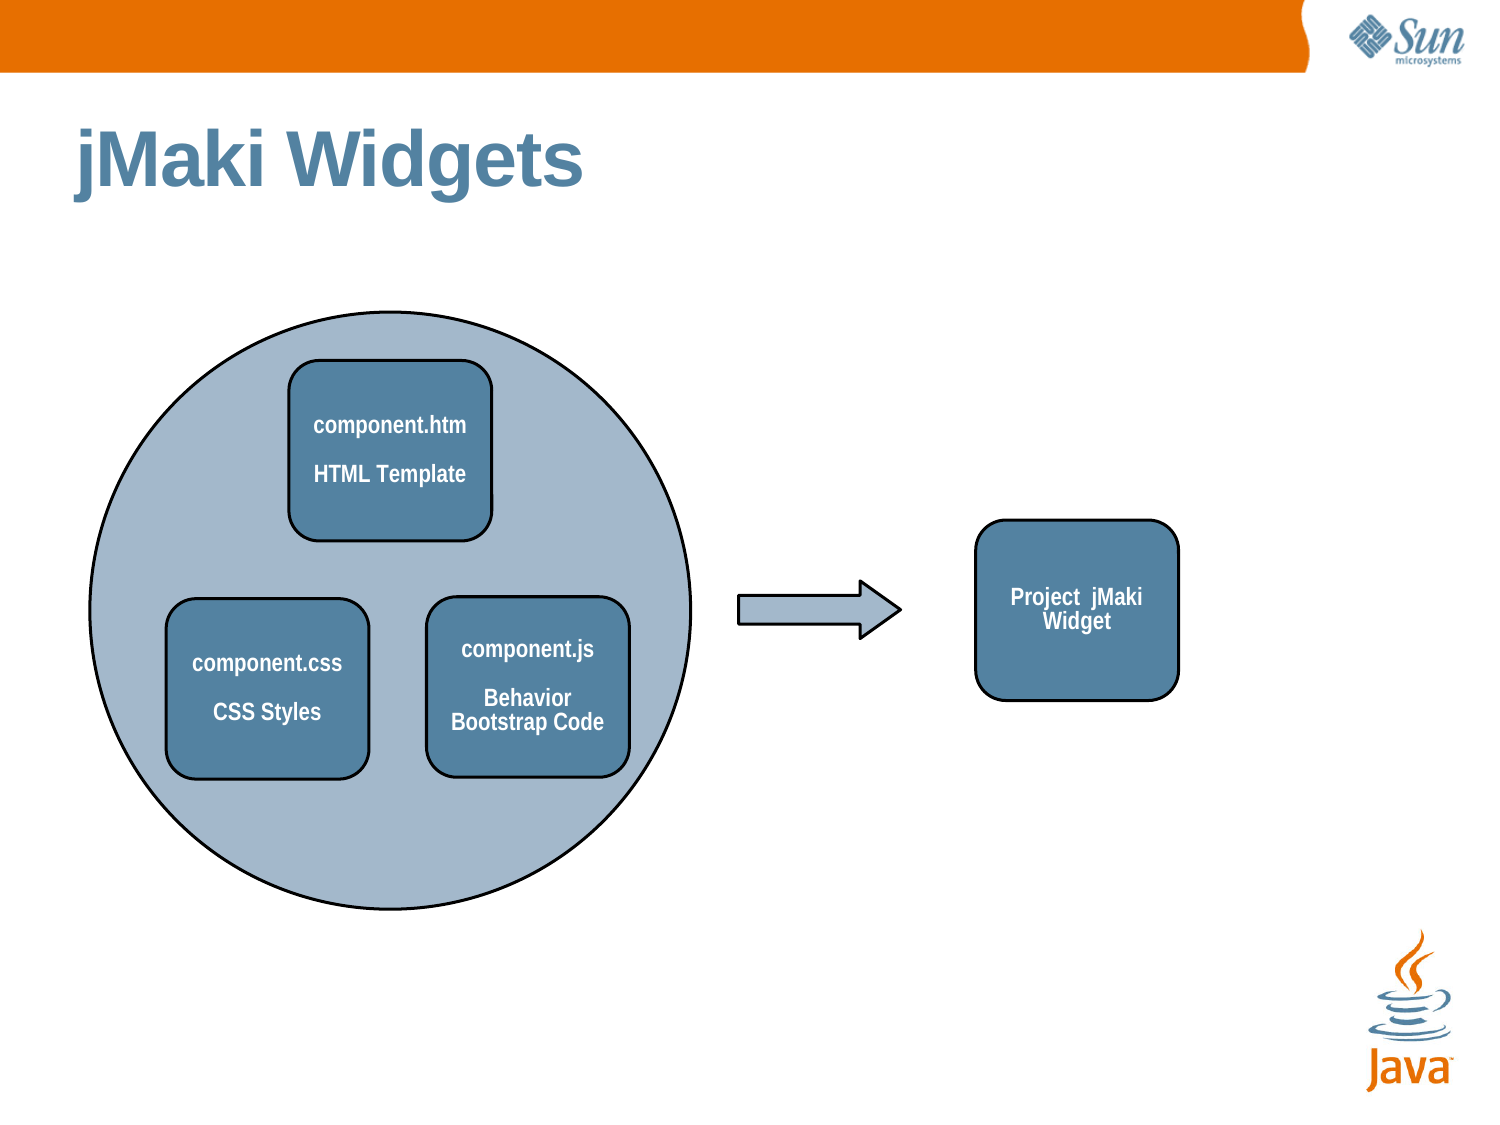

# jMaki Widgets
component.htm
HTML Template
Project jMaki
Widget
component.js
Behavior
Bootstrap Code
component.css
CSS Styles